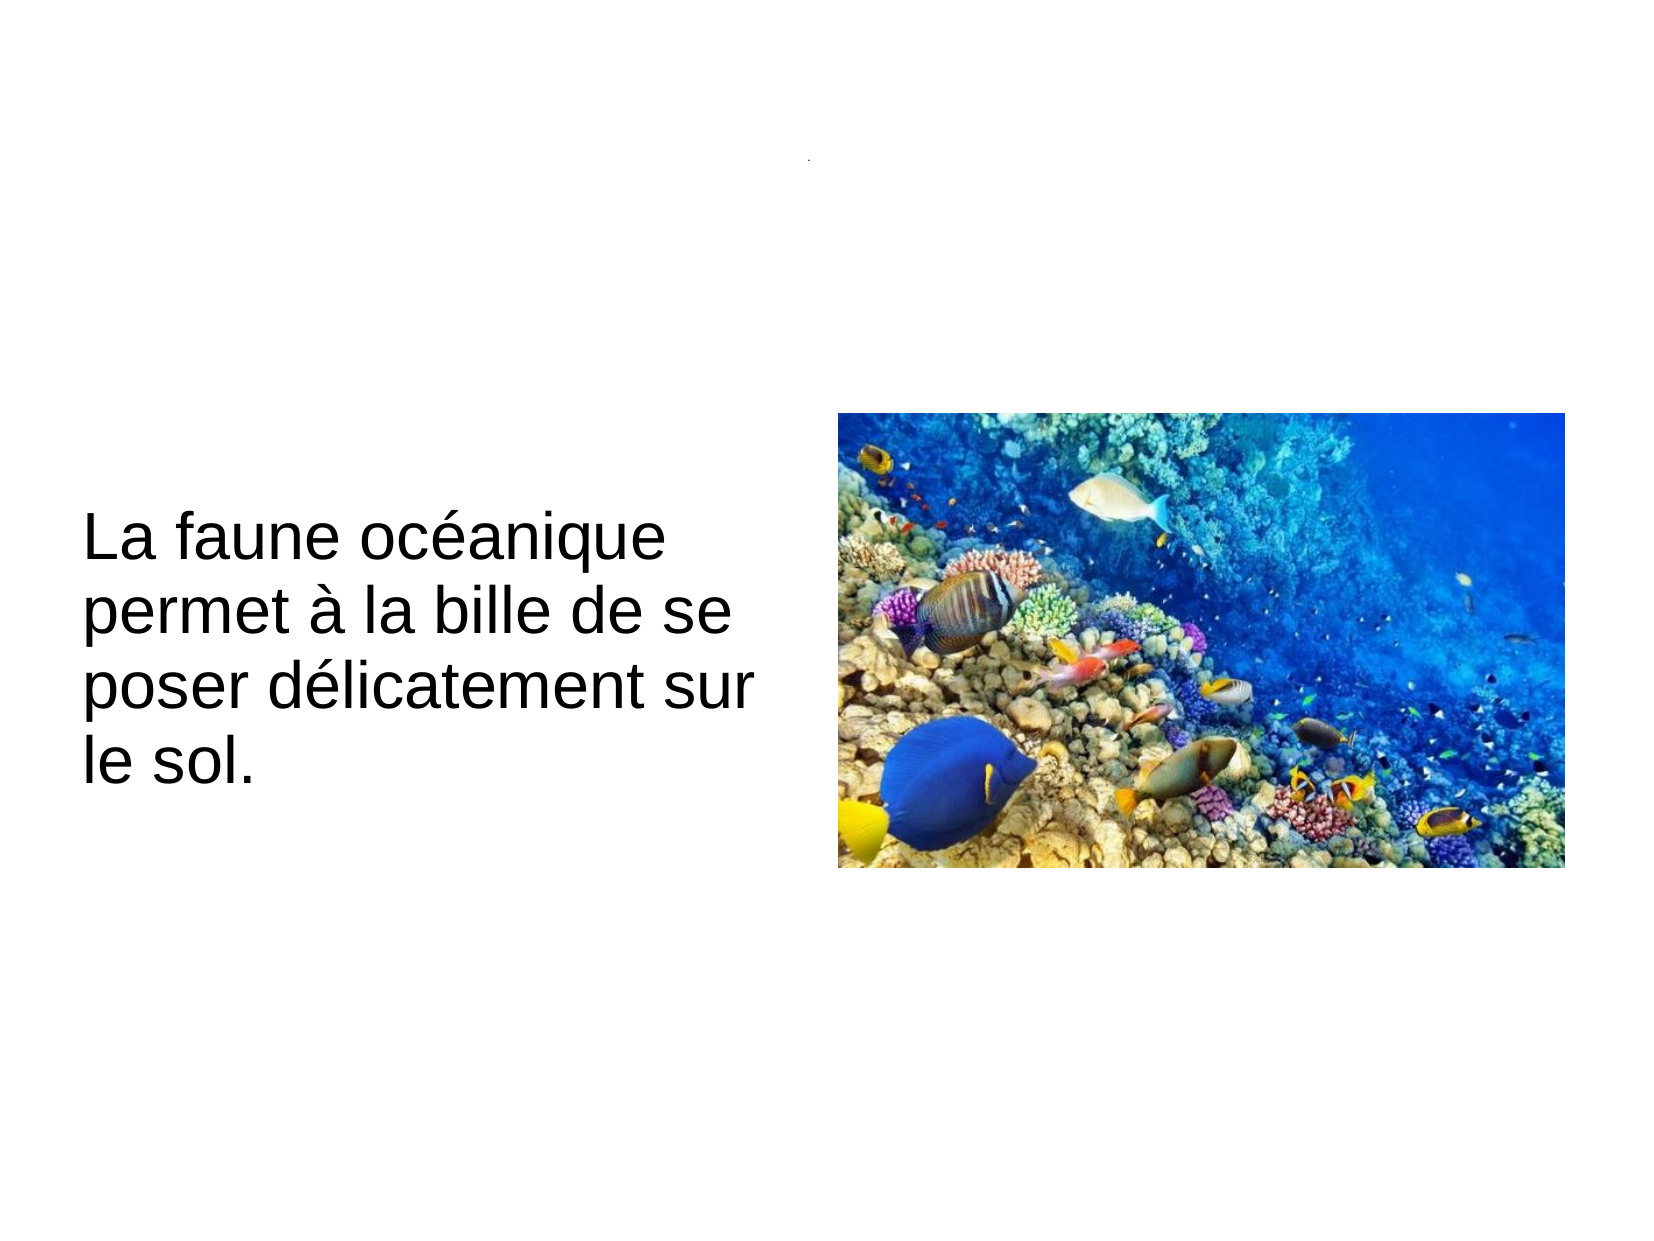

# .
La faune océanique permet à la bille de se poser délicatement sur le sol.